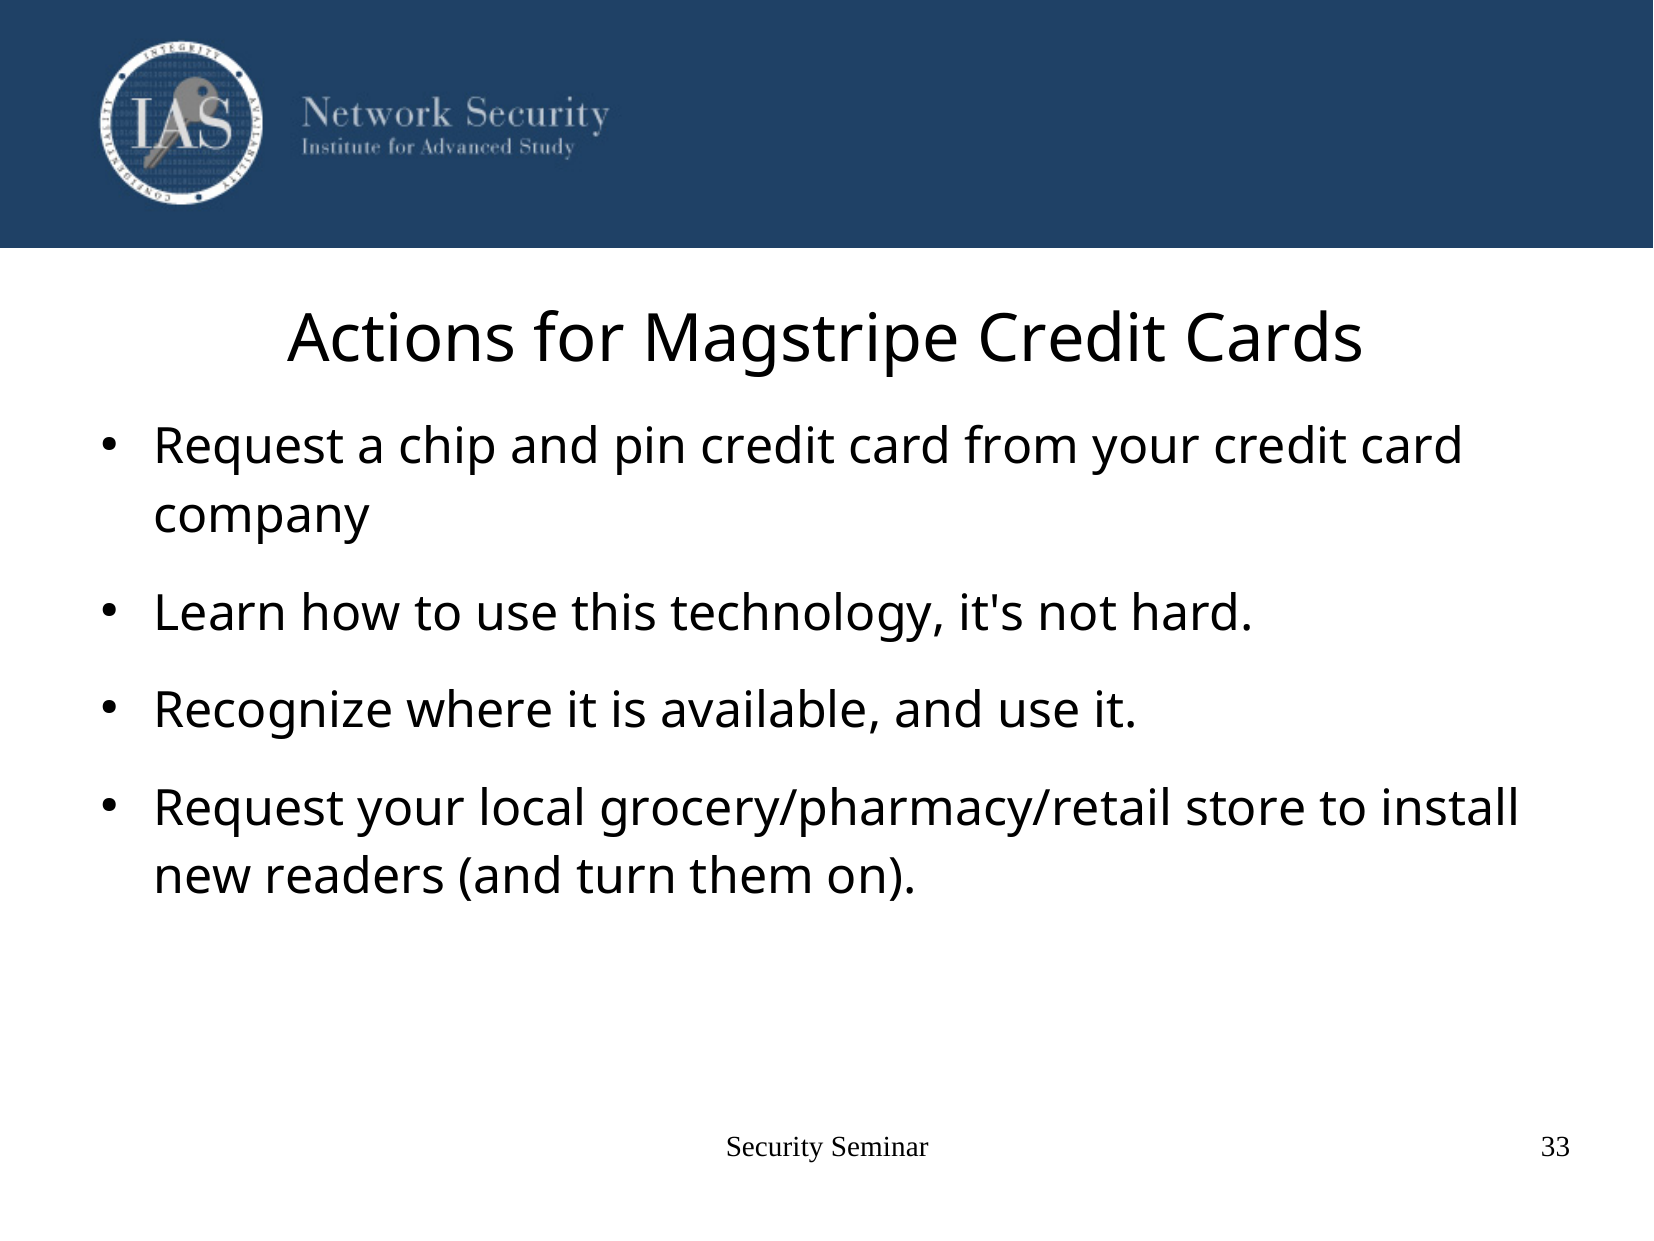

#
Actions for Magstripe Credit Cards
Request a chip and pin credit card from your credit card company
Learn how to use this technology, it's not hard.
Recognize where it is available, and use it.
Request your local grocery/pharmacy/retail store to install new readers (and turn them on).
Security Seminar
33